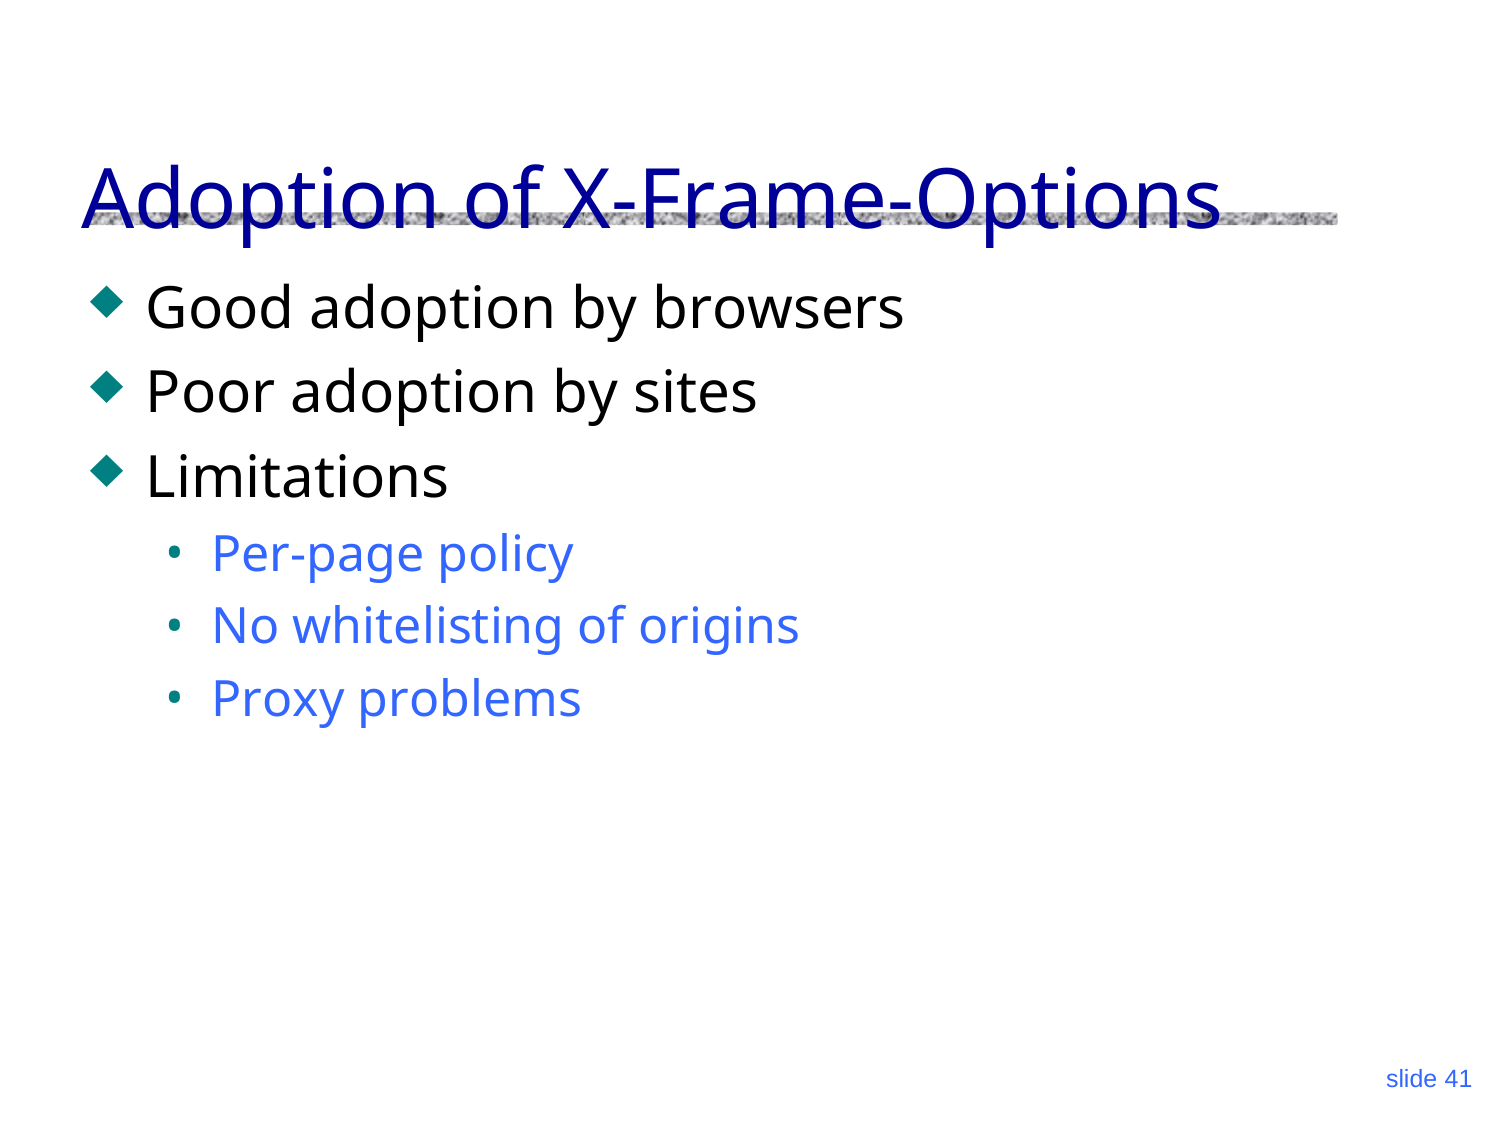

Adoption of X-Frame-Options
Good adoption by browsers
Poor adoption by sites
Limitations
Per-page policy
No whitelisting of origins
Proxy problems
slide